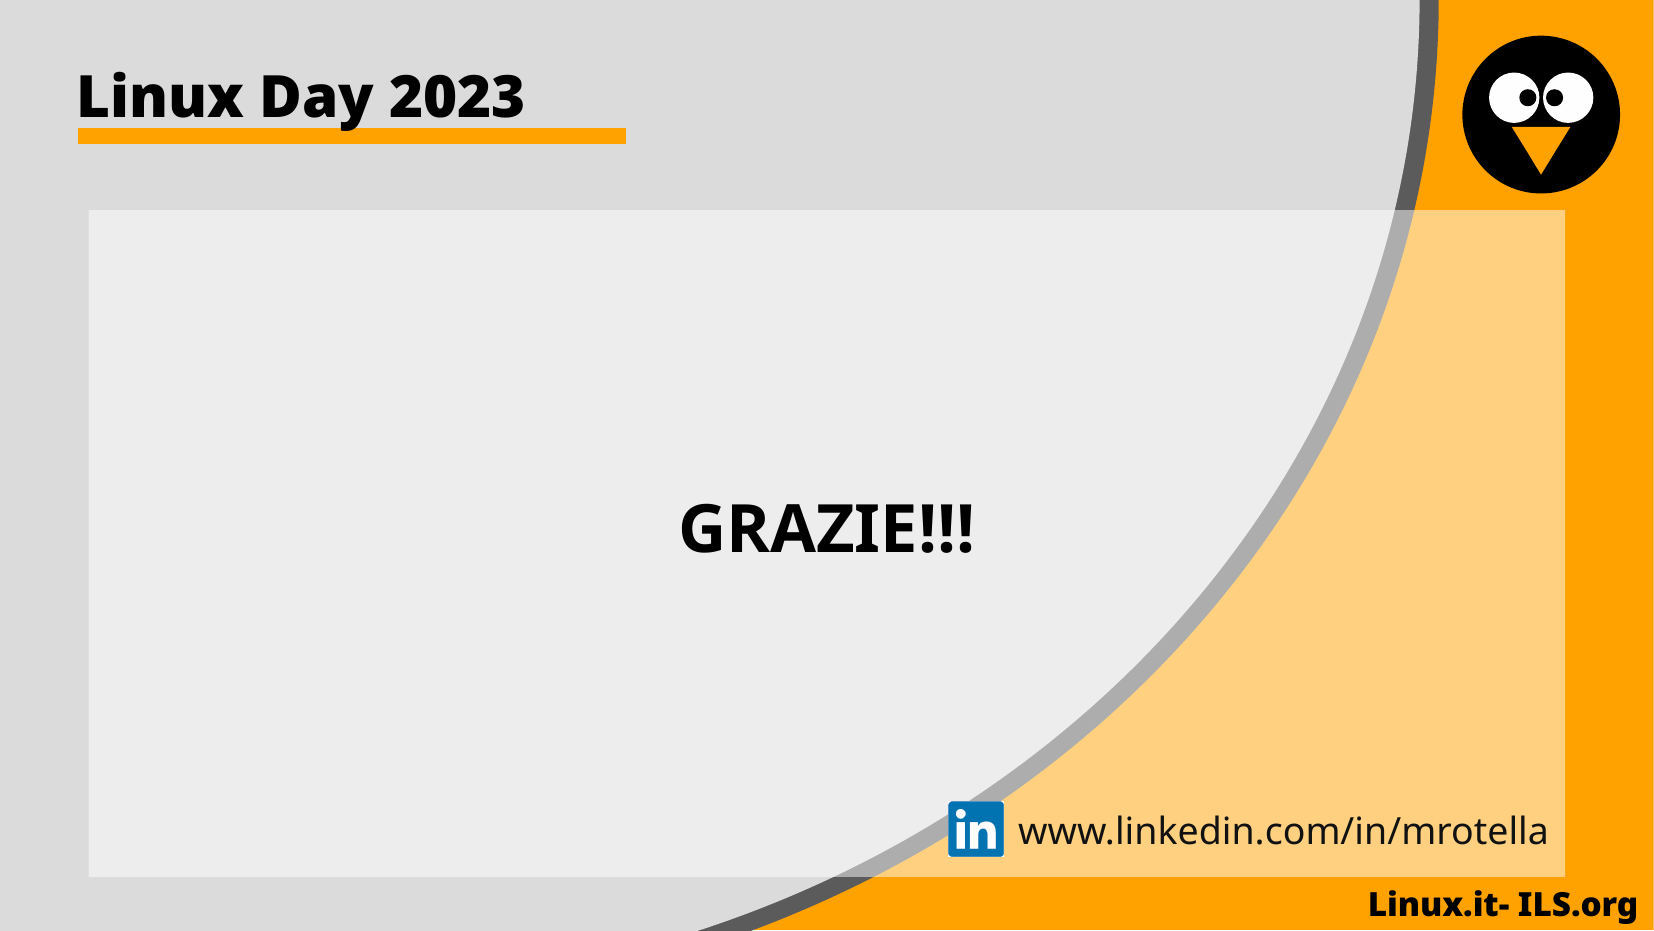

# Linux Day 2023
GRAZIE!!!
www.linkedin.com/in/mrotella
Linux.it- ILS.org